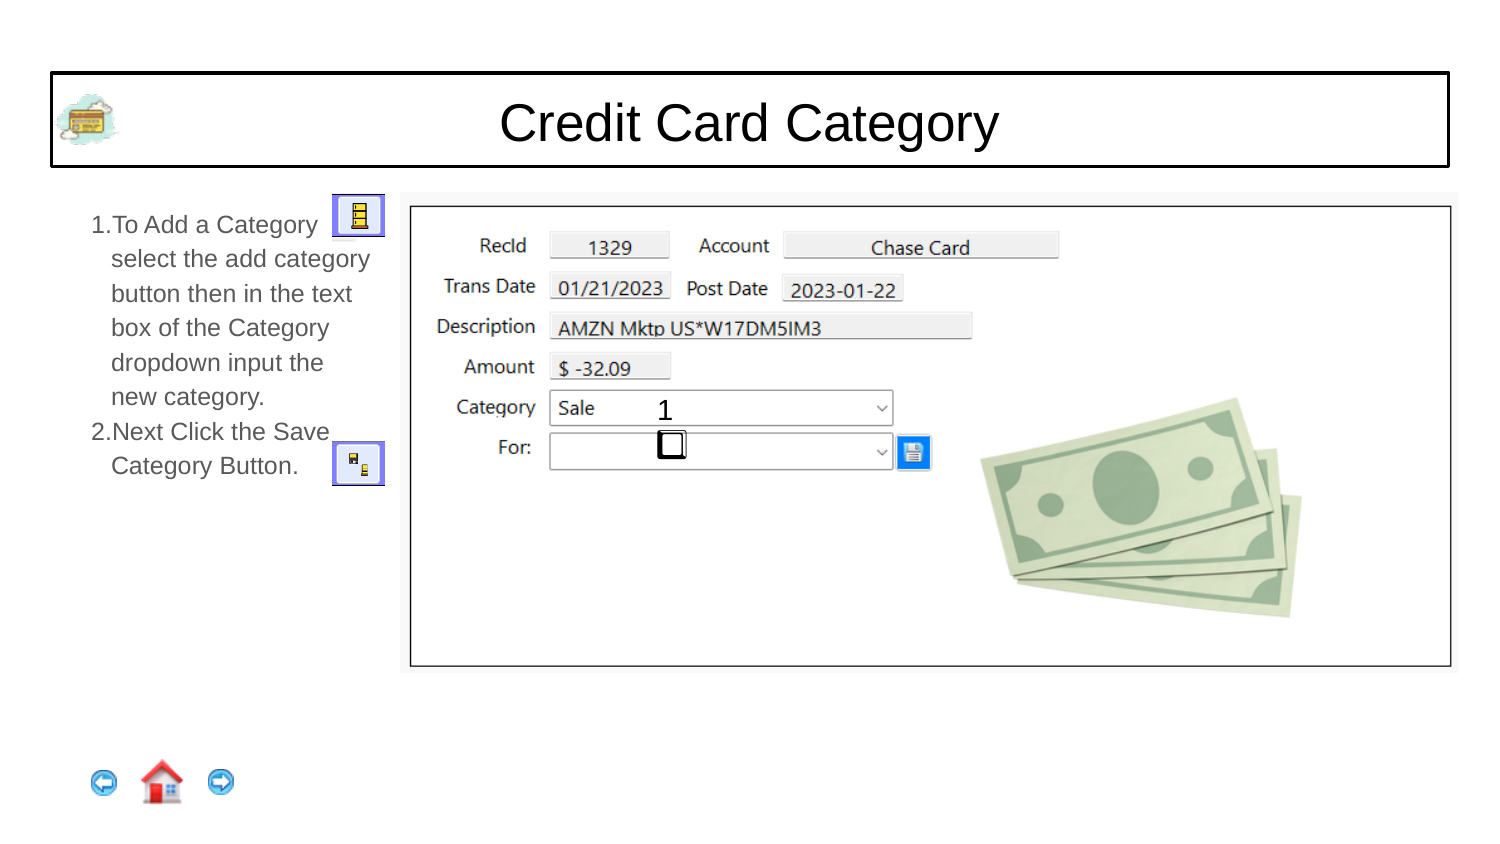

# Credit Card Category
To Add a Category select the add category button then in the text box of the Category dropdown input the new category.
Next Click the Save Category Button.
1️⃣